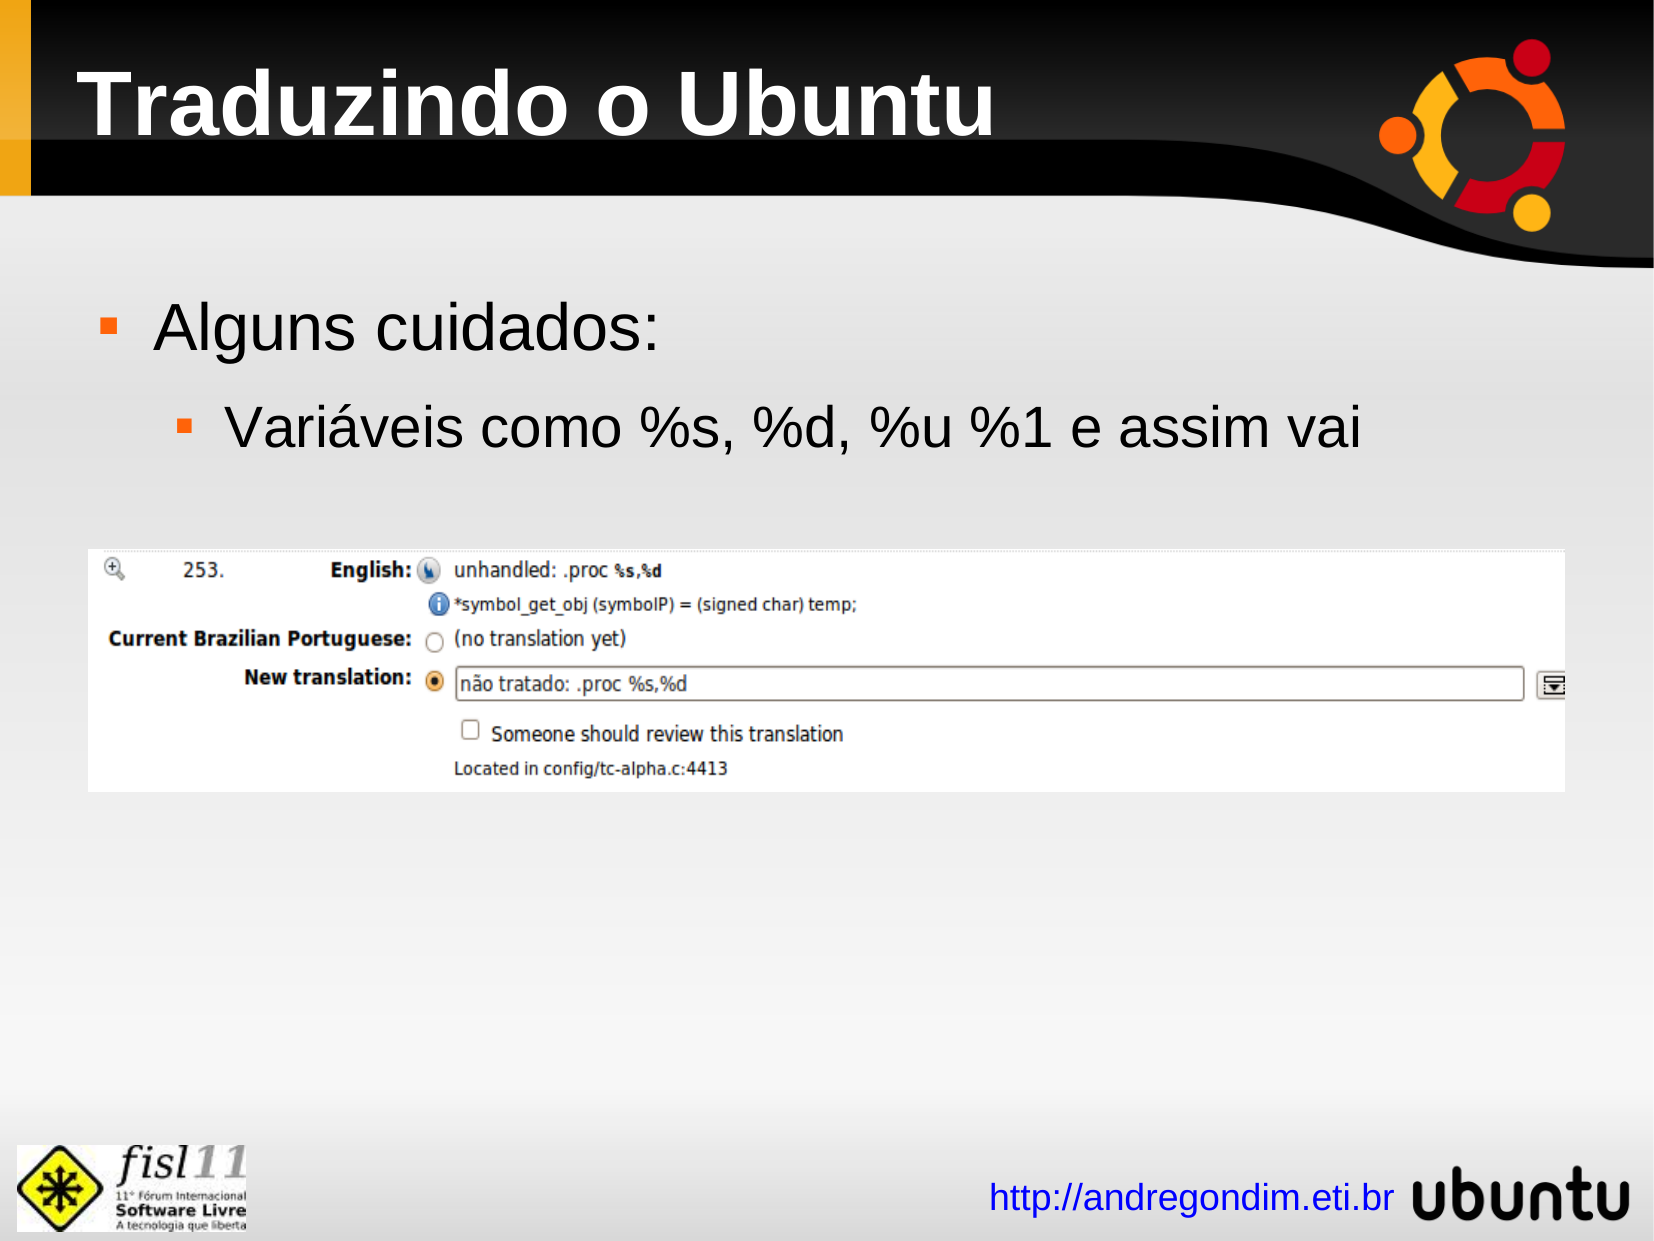

# Traduzindo o Ubuntu
Alguns cuidados:
Variáveis como %s, %d, %u %1 e assim vai